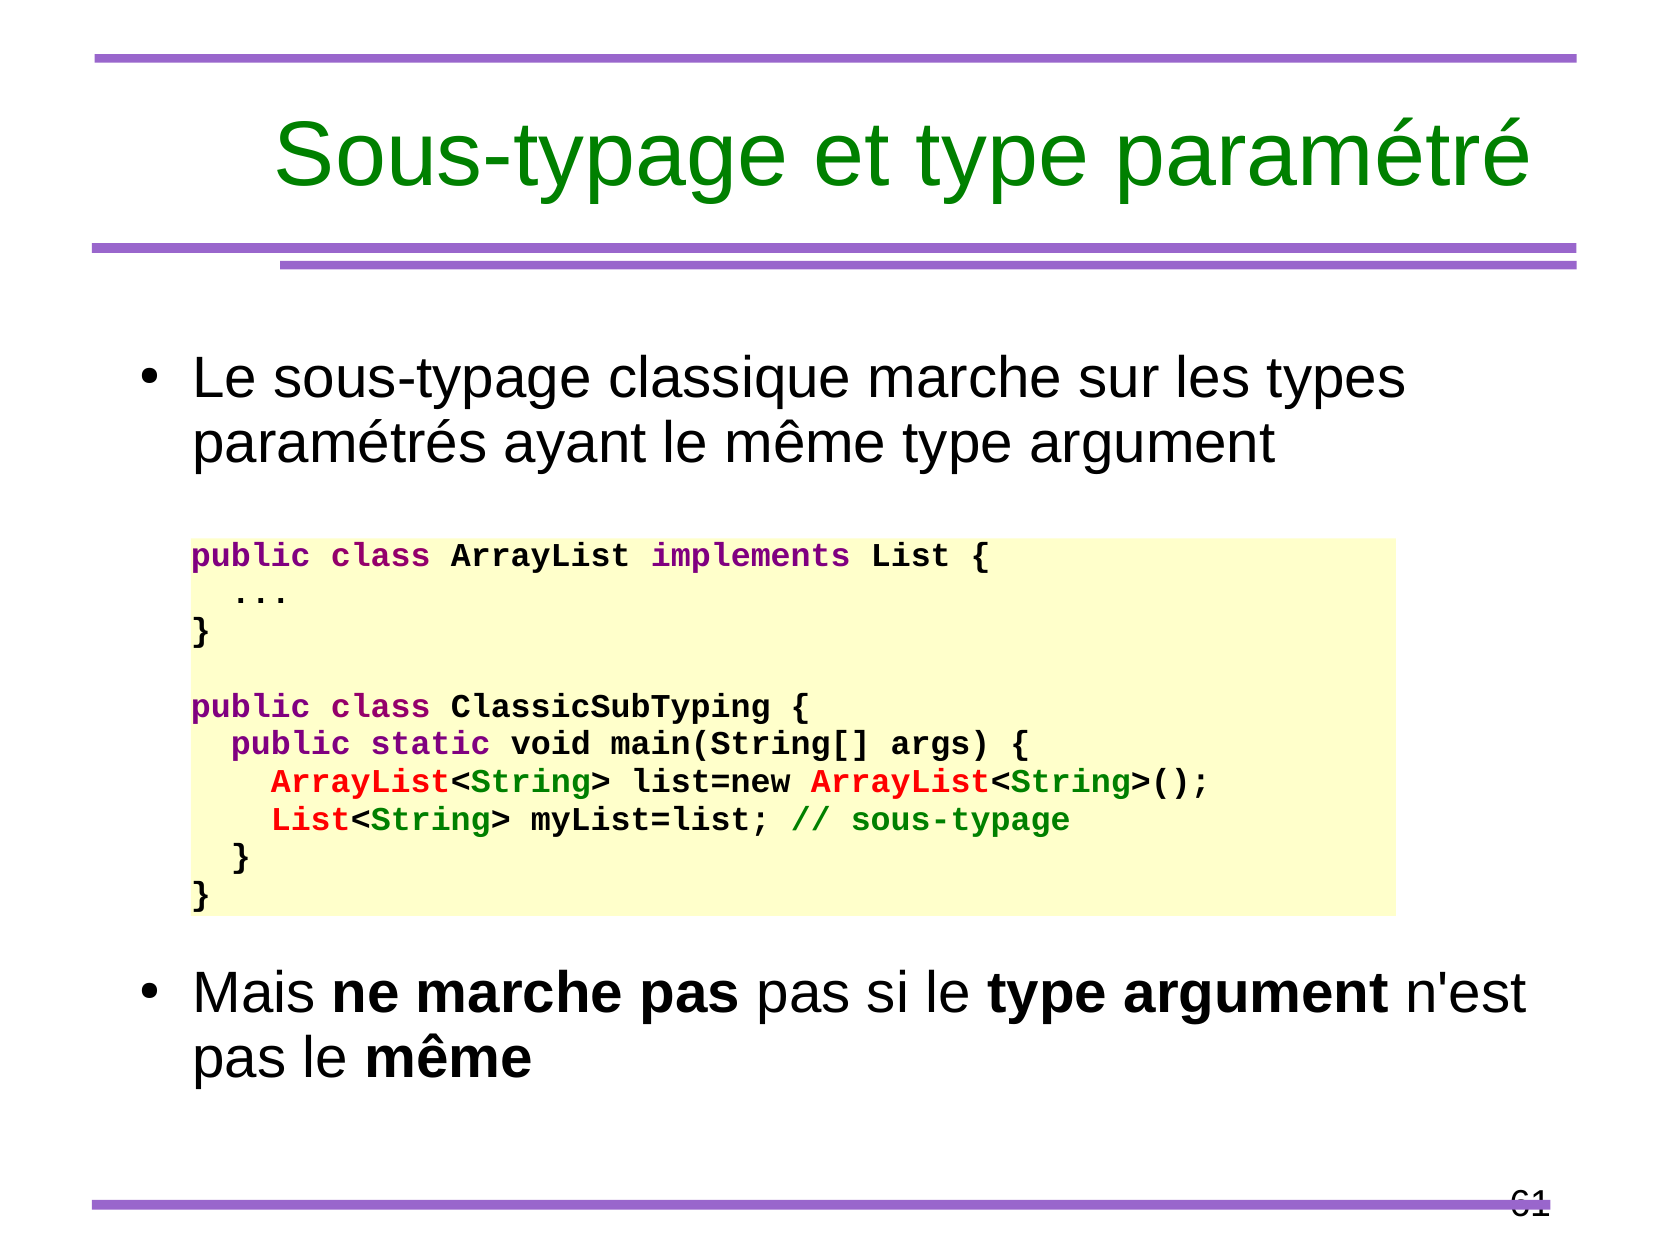

# Sous-typage et type paramétré
Le sous-typage classique marche sur les types paramétrés ayant le même type argument
Mais ne marche pas pas si le type argument n'est pas le même
public class ArrayList implements List {
 ...
}
public class ClassicSubTyping {
 public static void main(String[] args) {
 ArrayList<String> list=new ArrayList<String>();
 List<String> myList=list; // sous-typage
 }
}